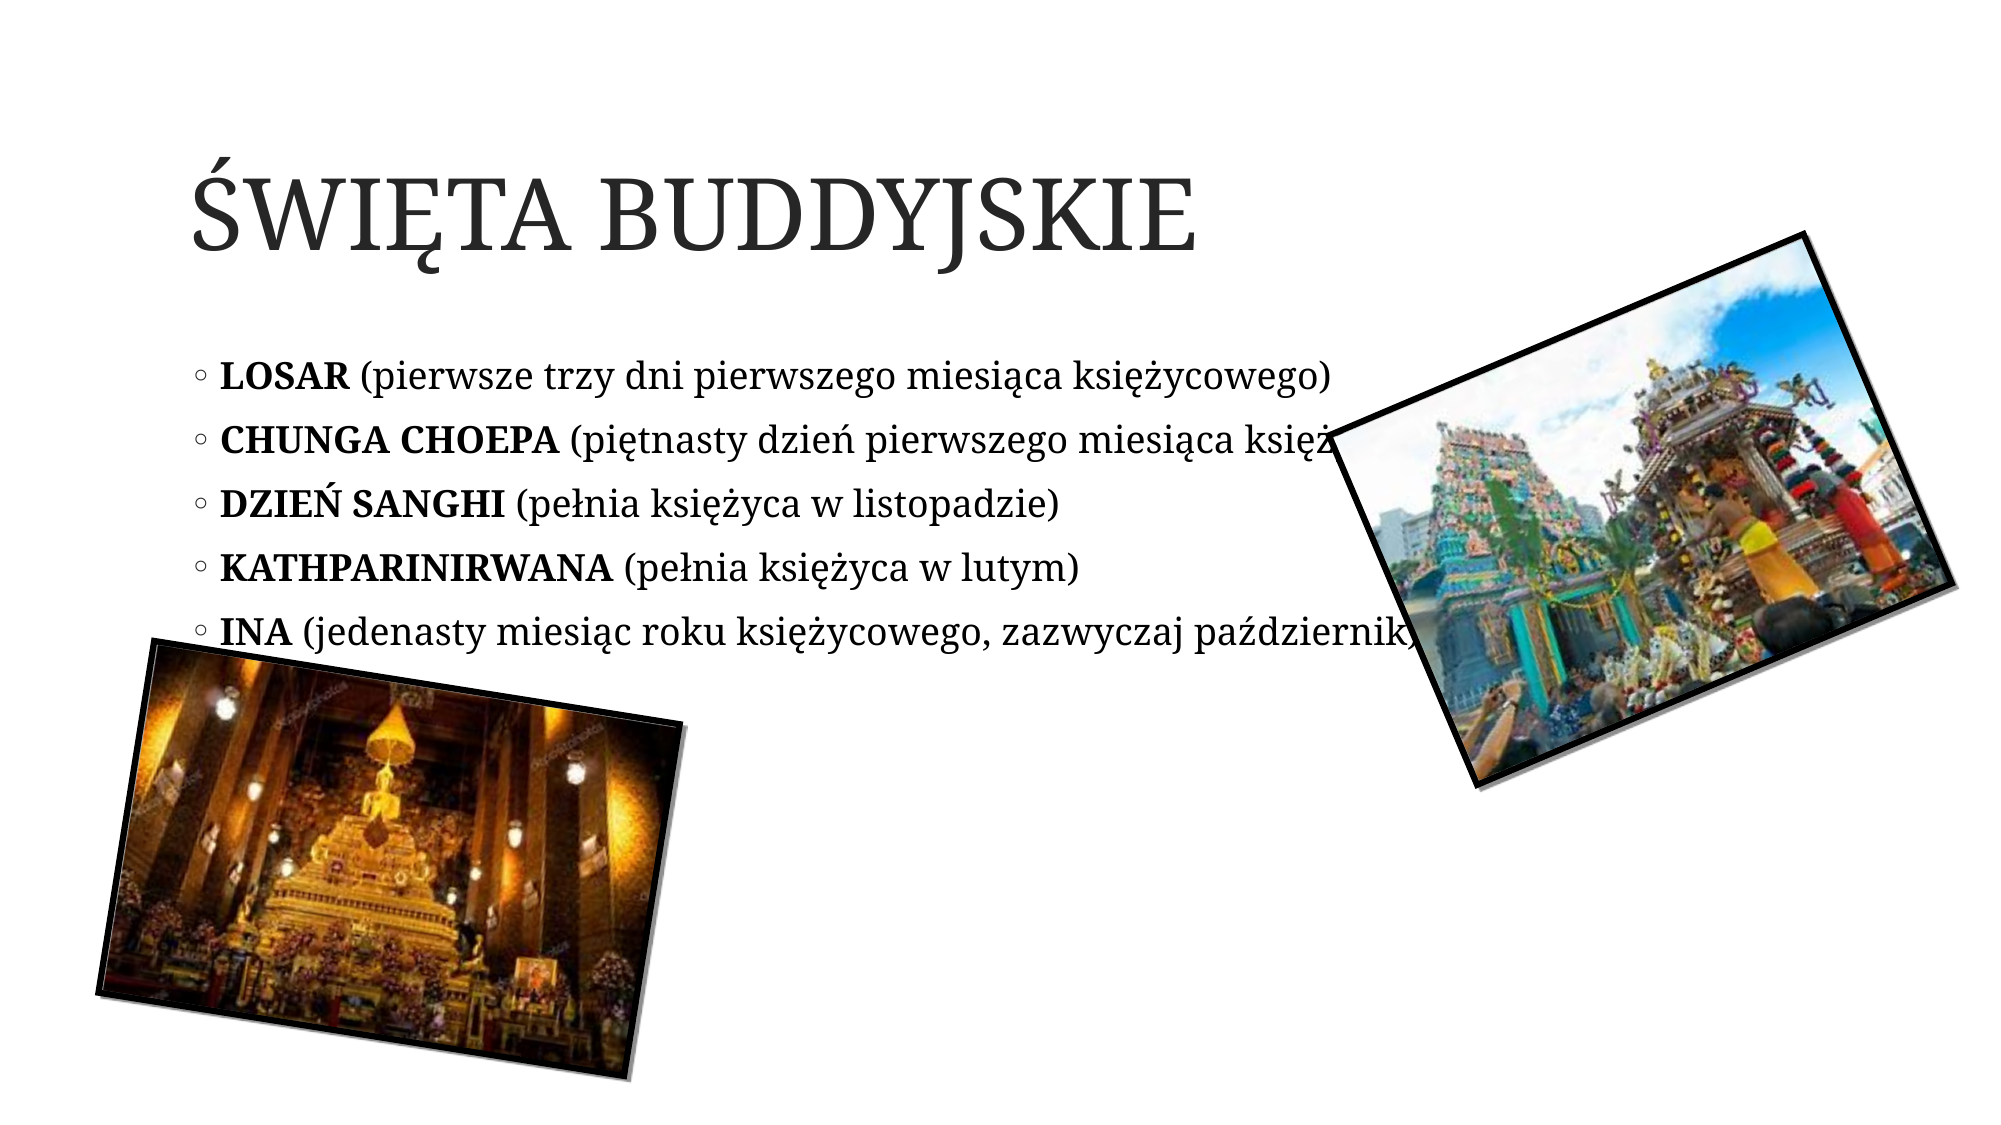

# ŚWIĘTA BUDDYJSKIE
LOSAR (pierwsze trzy dni pierwszego miesiąca księżycowego)
CHUNGA CHOEPA (piętnasty dzień pierwszego miesiąca księżycowego)
DZIEŃ SANGHI (pełnia księżyca w listopadzie)
KATHPARINIRWANA (pełnia księżyca w lutym)
INA (jedenasty miesiąc roku księżycowego, zazwyczaj październik)